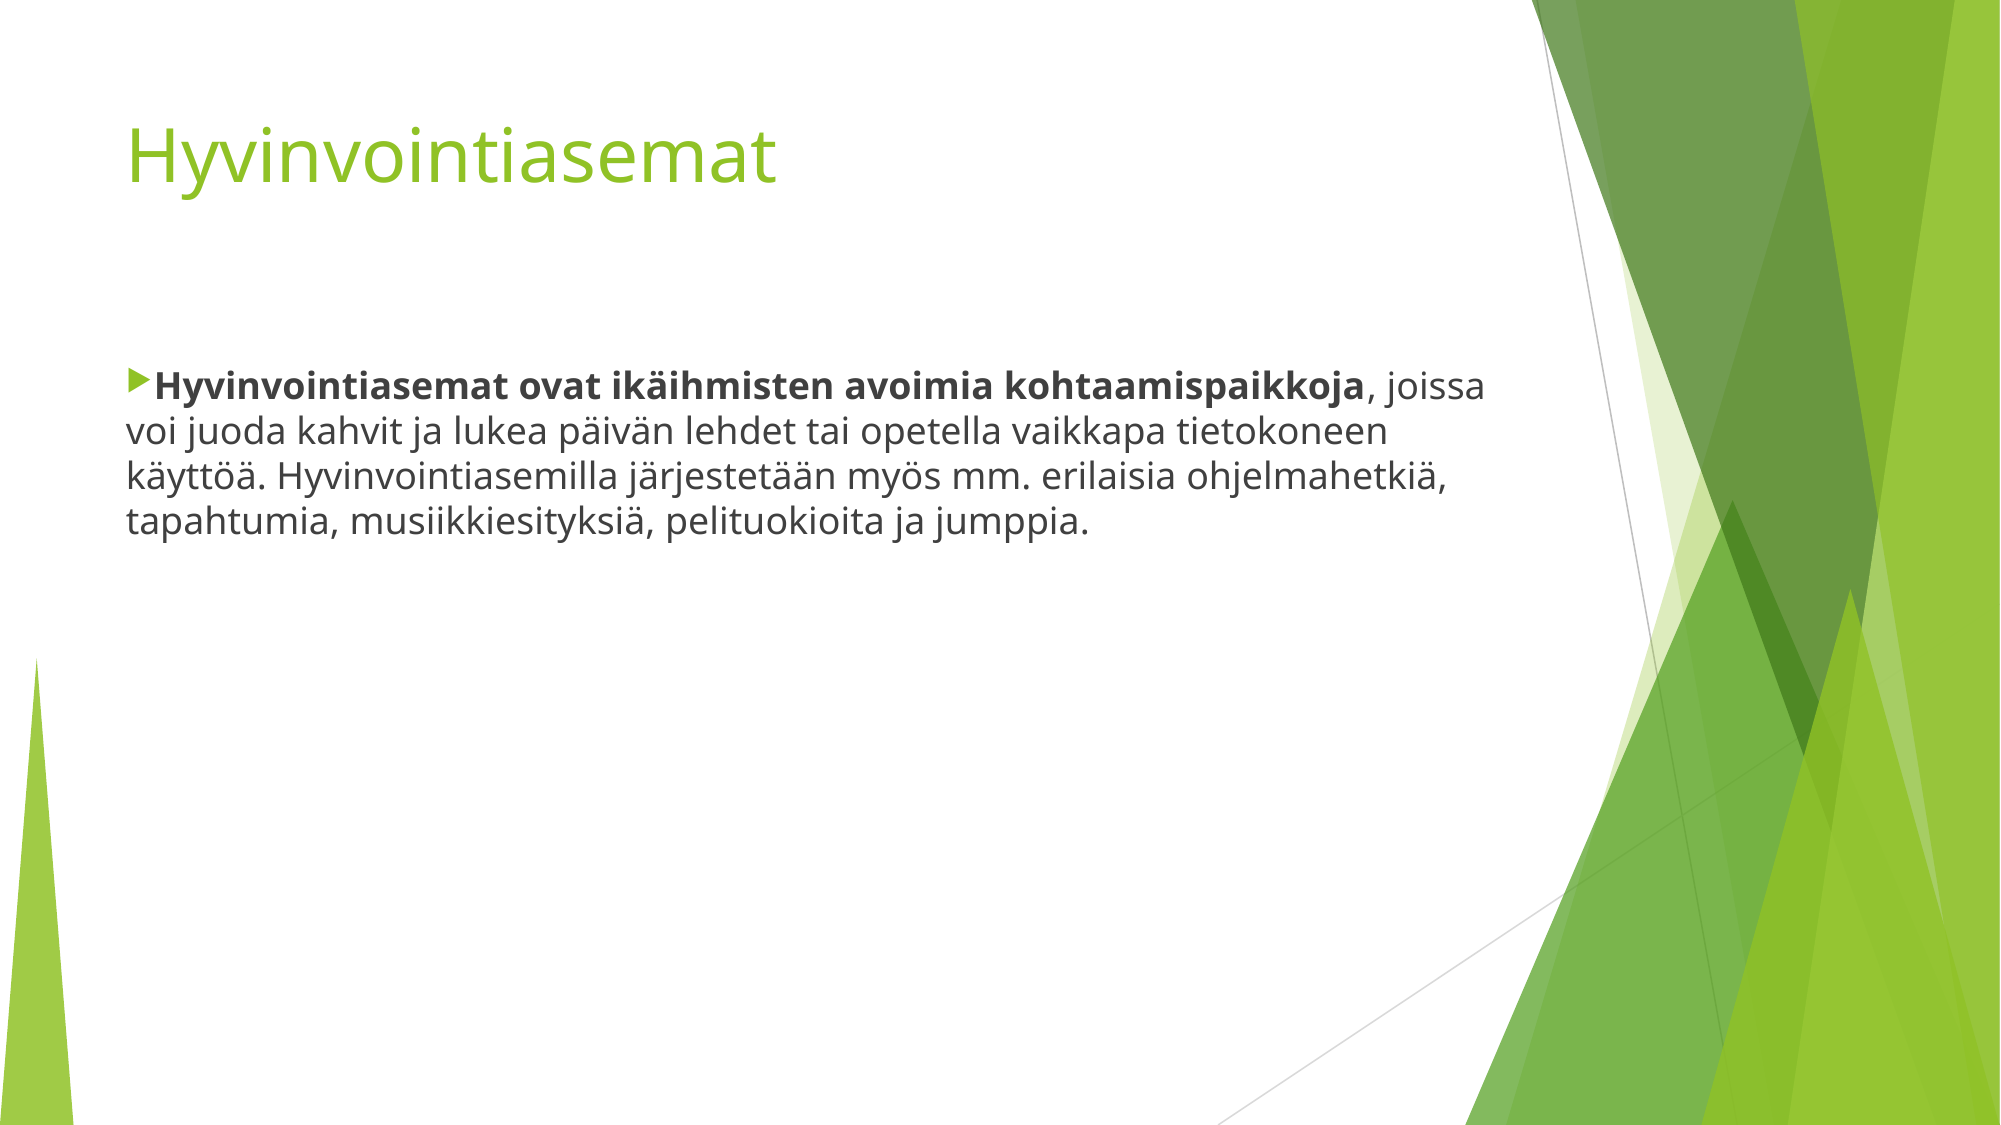

# Hyvinvointiasemat
Hyvinvointiasemat ovat ikäihmisten avoimia kohtaamispaikkoja, joissa voi juoda kahvit ja lukea päivän lehdet tai opetella vaikkapa tietokoneen käyttöä. Hyvinvointiasemilla järjestetään myös mm. erilaisia ohjelmahetkiä, tapahtumia, musiikkiesityksiä, pelituokioita ja jumppia.